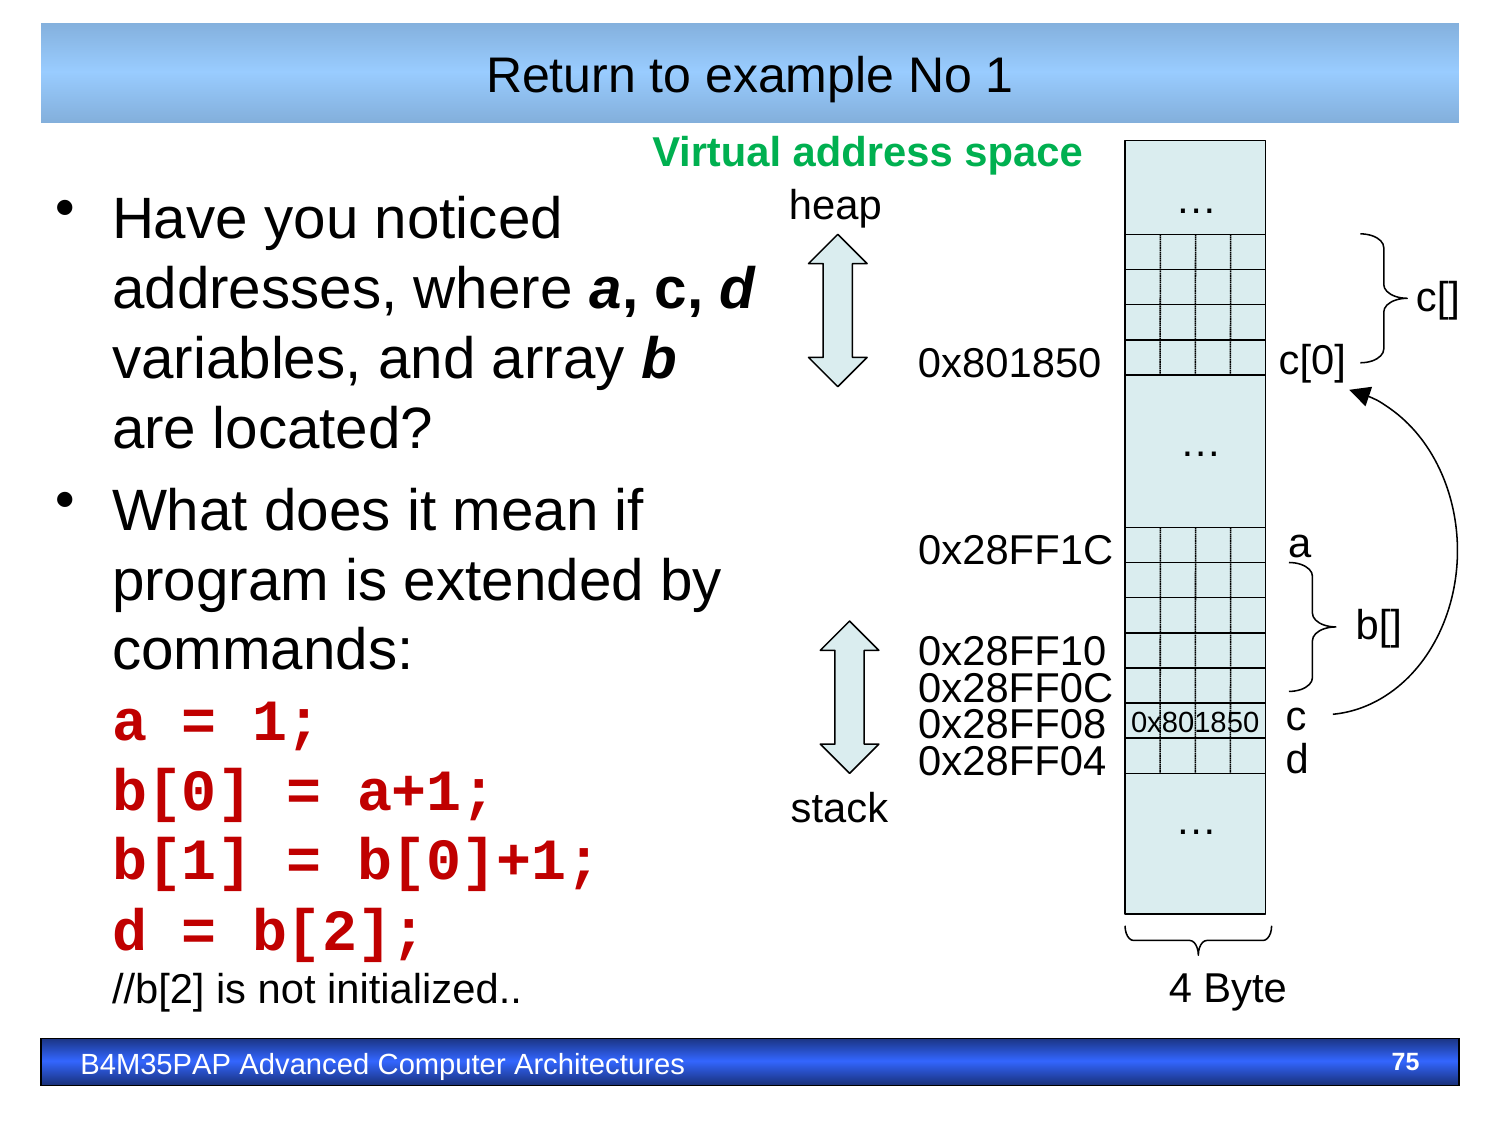

# Return to example No 1
Virtual address space
…
heap
Have you noticed addresses, where a, c, d variables, and array b are located?
What does it mean if program is extended by commands:
a = 1;
b[0] = a+1;
b[1] = b[0]+1;
d = b[2];
//b[2] is not initialized..
c[]
c[0]
0x801850
…
a
0x28FF1C
b[]
0x28FF10
0x28FF0C
c
0x28FF08
0x801850
d
0x28FF04
stack
…
4 Byte